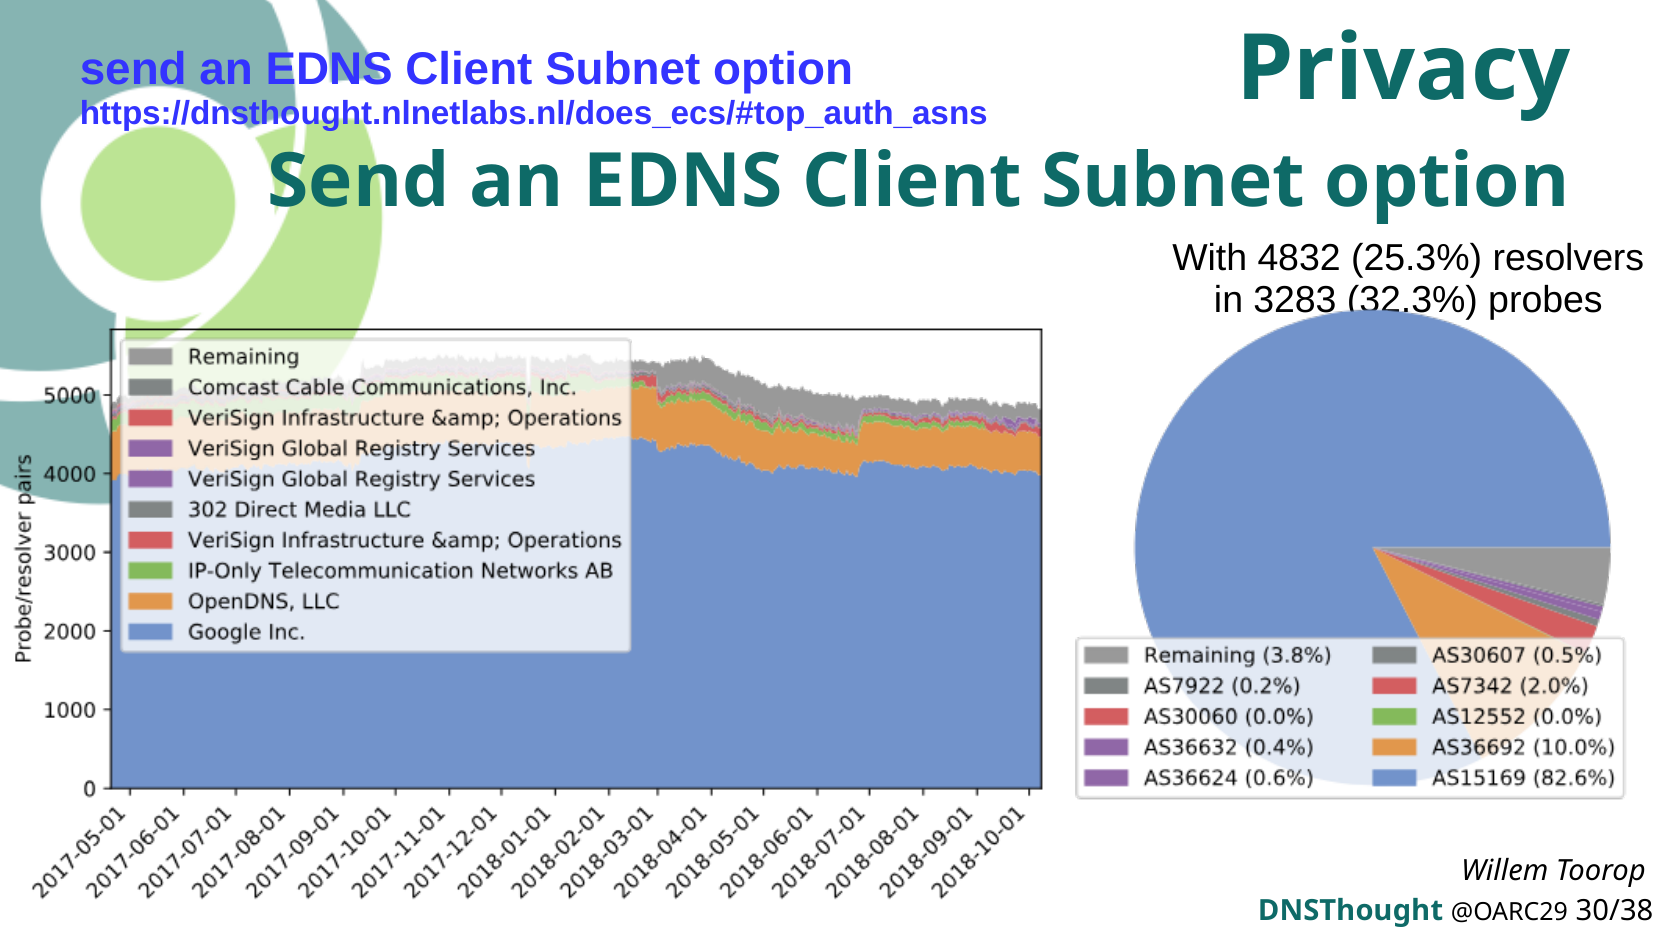

# Privacy Send an EDNS Client Subnet option
send an EDNS Client Subnet option
https://dnsthought.nlnetlabs.nl/does_ecs/#top_auth_asns
With 4832 (25.3%) resolvers
in 3283 (32.3%) probes
30